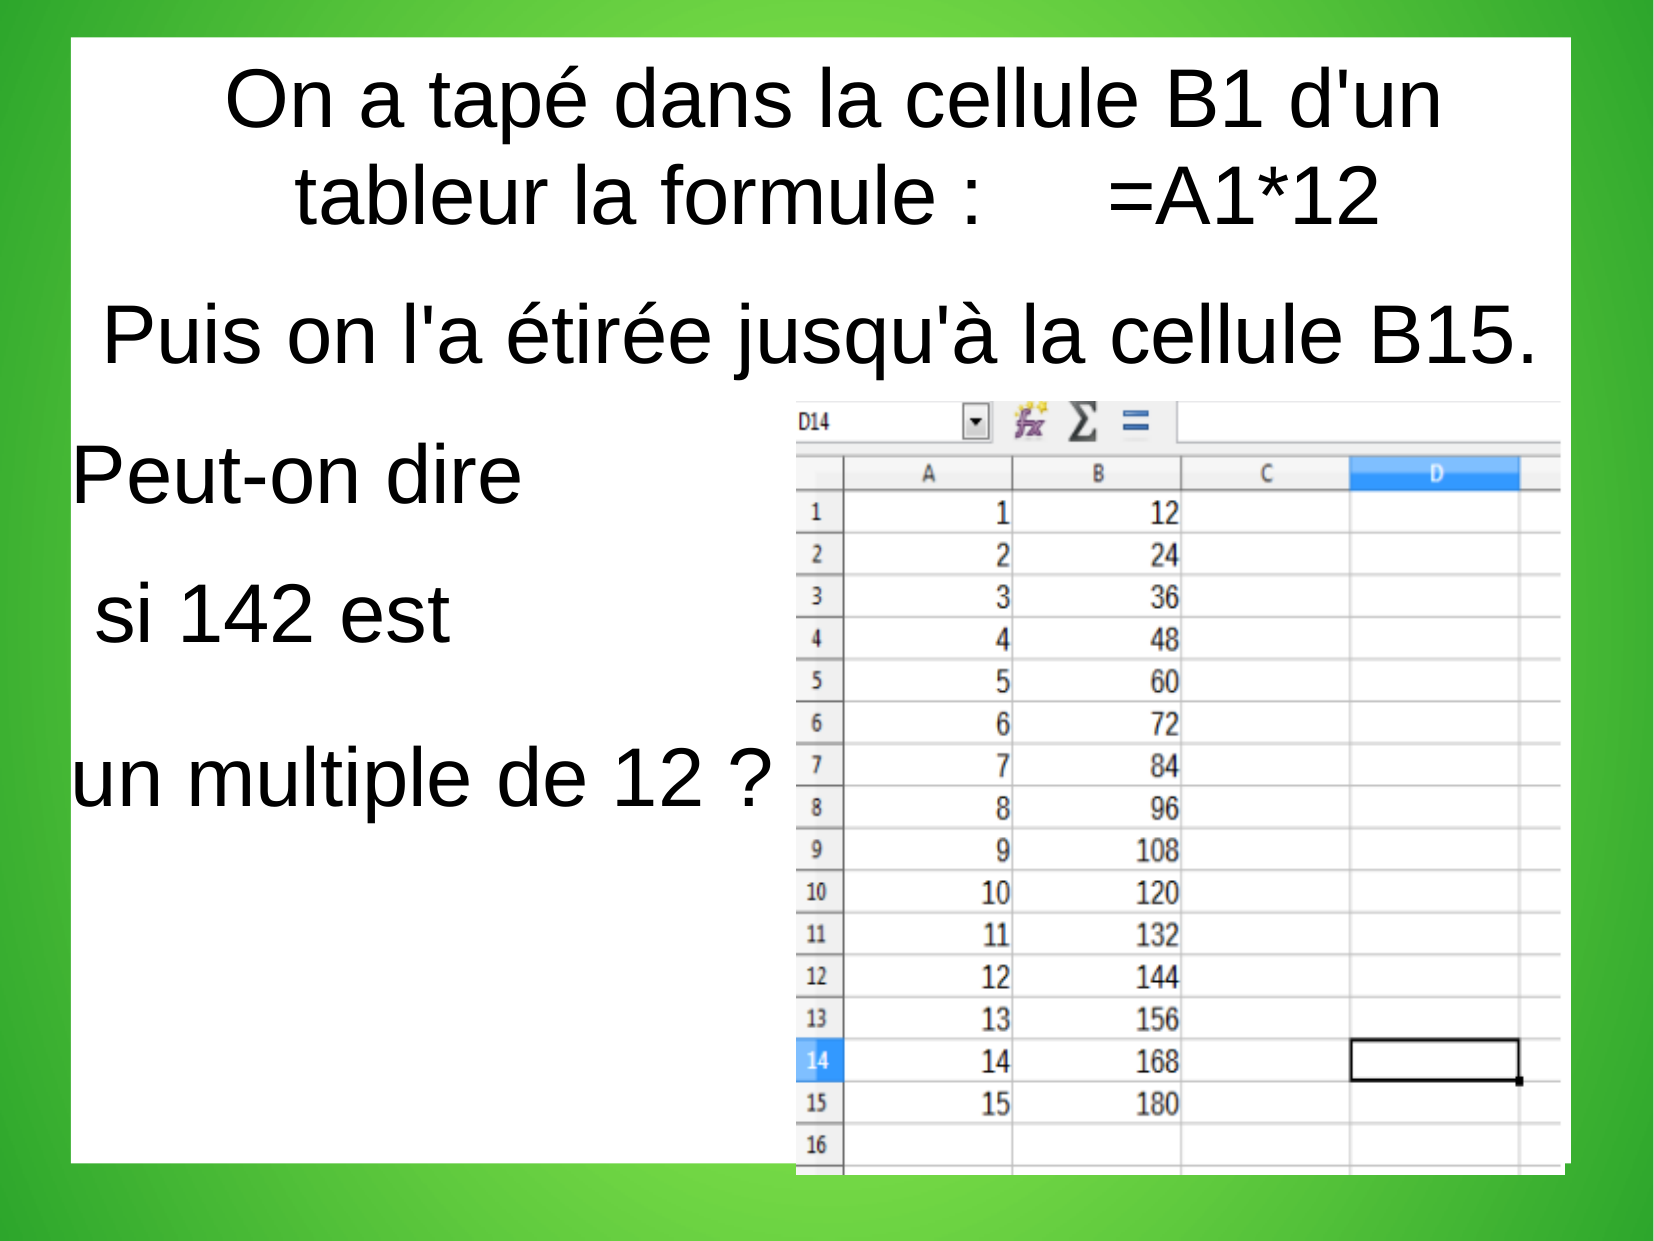

# On a tapé dans la cellule B1 d'un tableur la formule : 		=A1*12
Puis on l'a étirée jusqu'à la cellule B15.
Peut-on dire
 si 142 est
un multiple de 12 ?